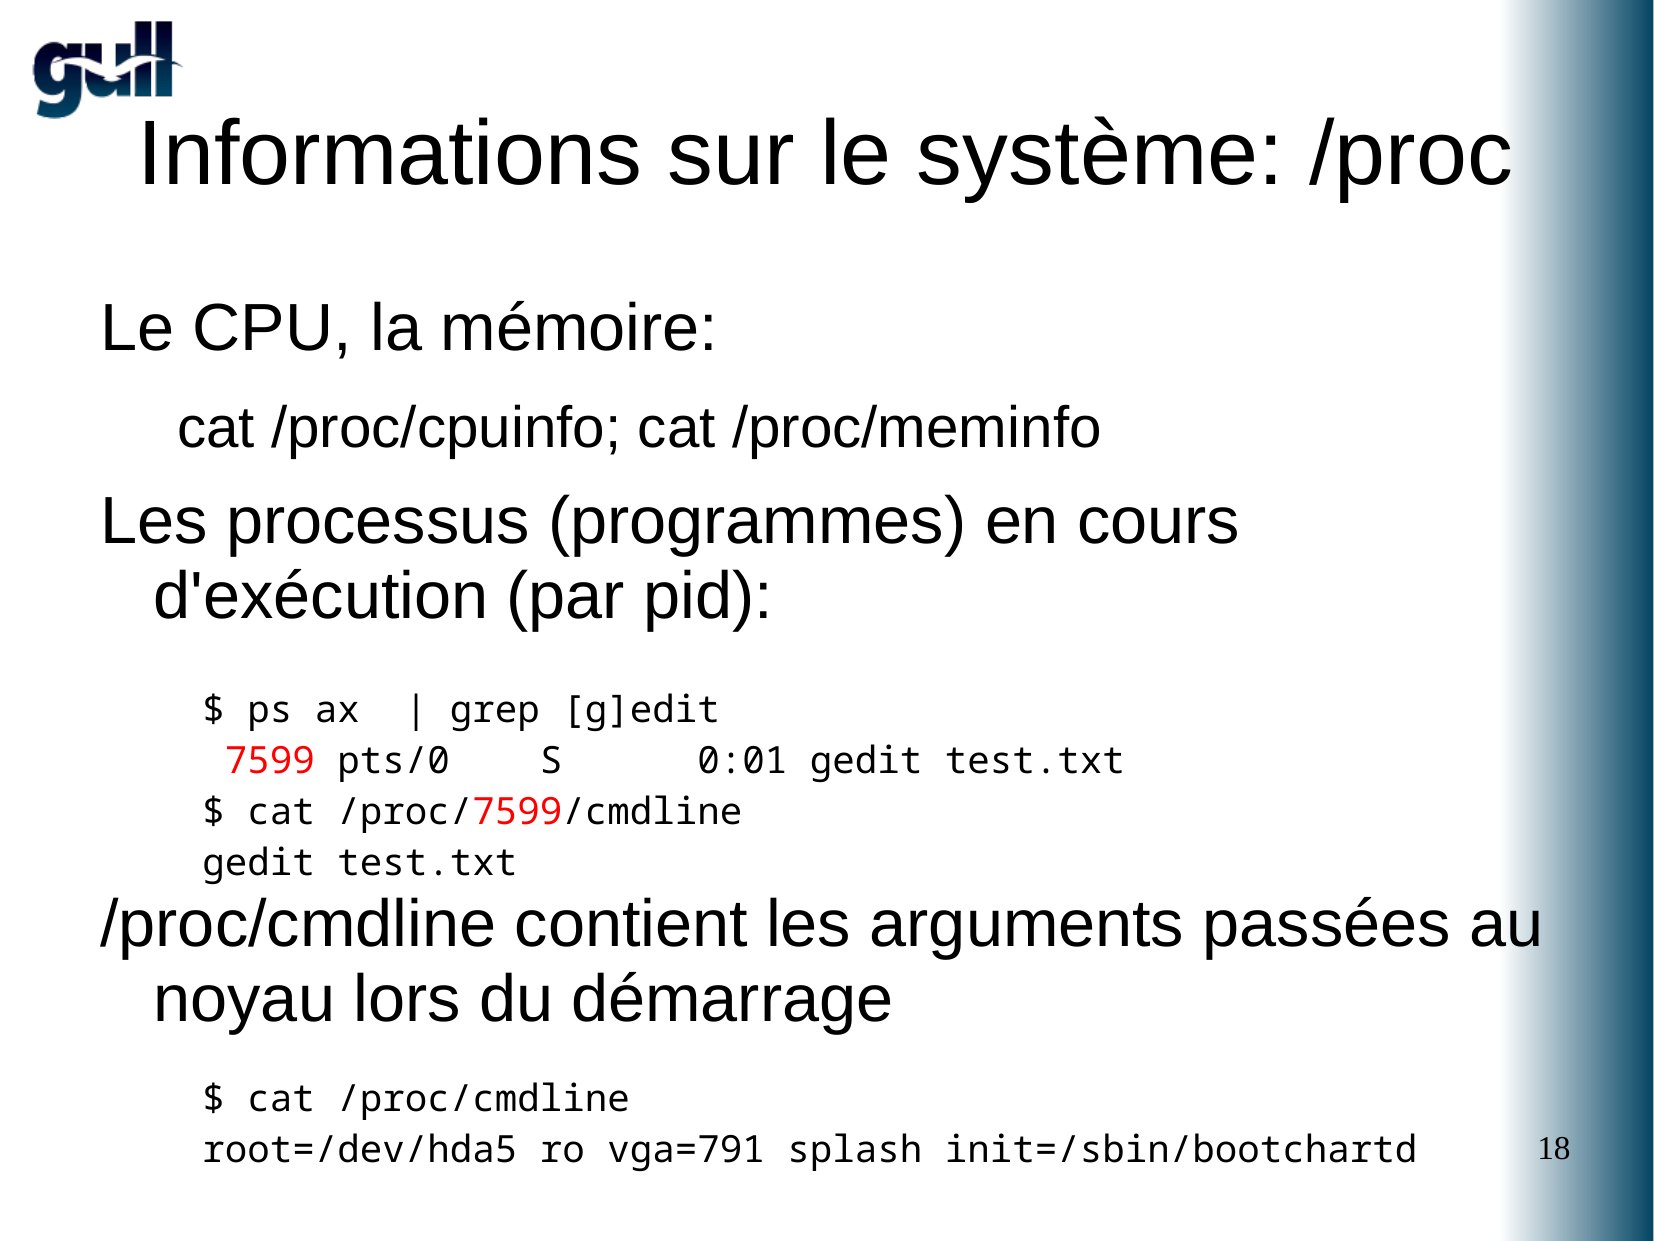

# Informations sur le système: /proc
Le CPU, la mémoire:
cat /proc/cpuinfo; cat /proc/meminfo
Les processus (programmes) en cours d'exécution (par pid):
/proc/cmdline contient les arguments passées au noyau lors du démarrage
$ ps ax | grep [g]edit
 7599 pts/0 S 0:01 gedit test.txt
$ cat /proc/7599/cmdline
gedit test.txt
$ cat /proc/cmdline
root=/dev/hda5 ro vga=791 splash init=/sbin/bootchartd
18